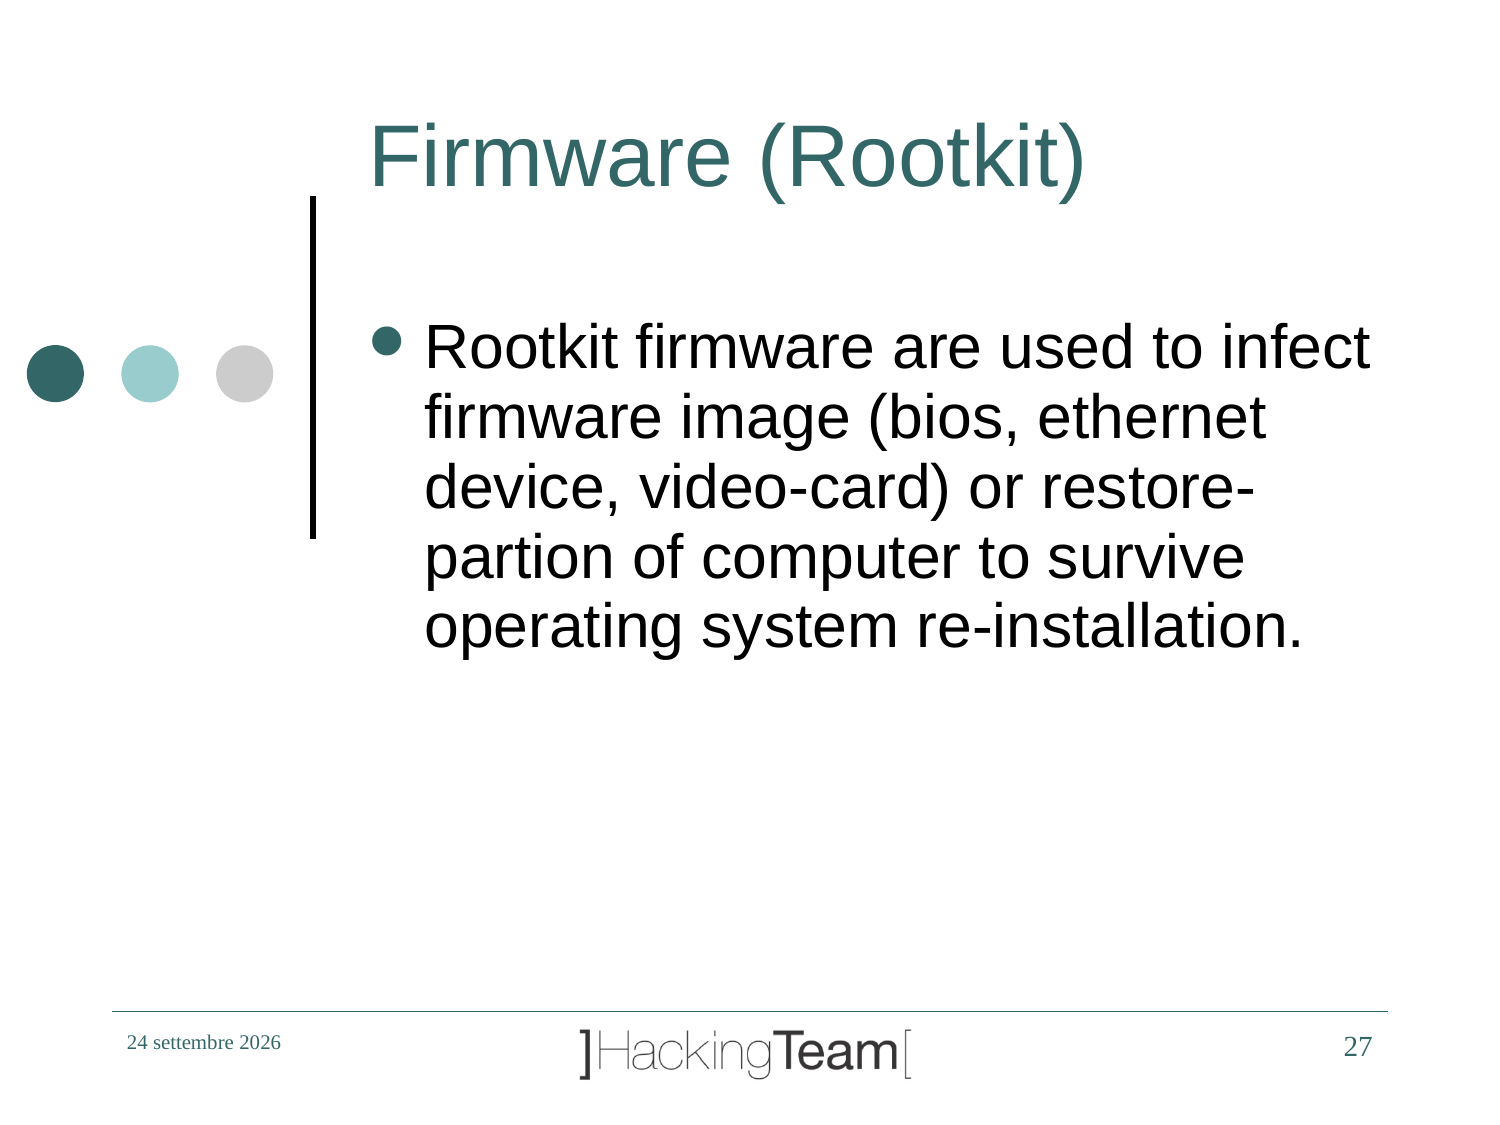

# Firmware (Rootkit)
Rootkit firmware are used to infect firmware image (bios, ethernet device, video-card) or restore-partion of computer to survive operating system re-installation.
27